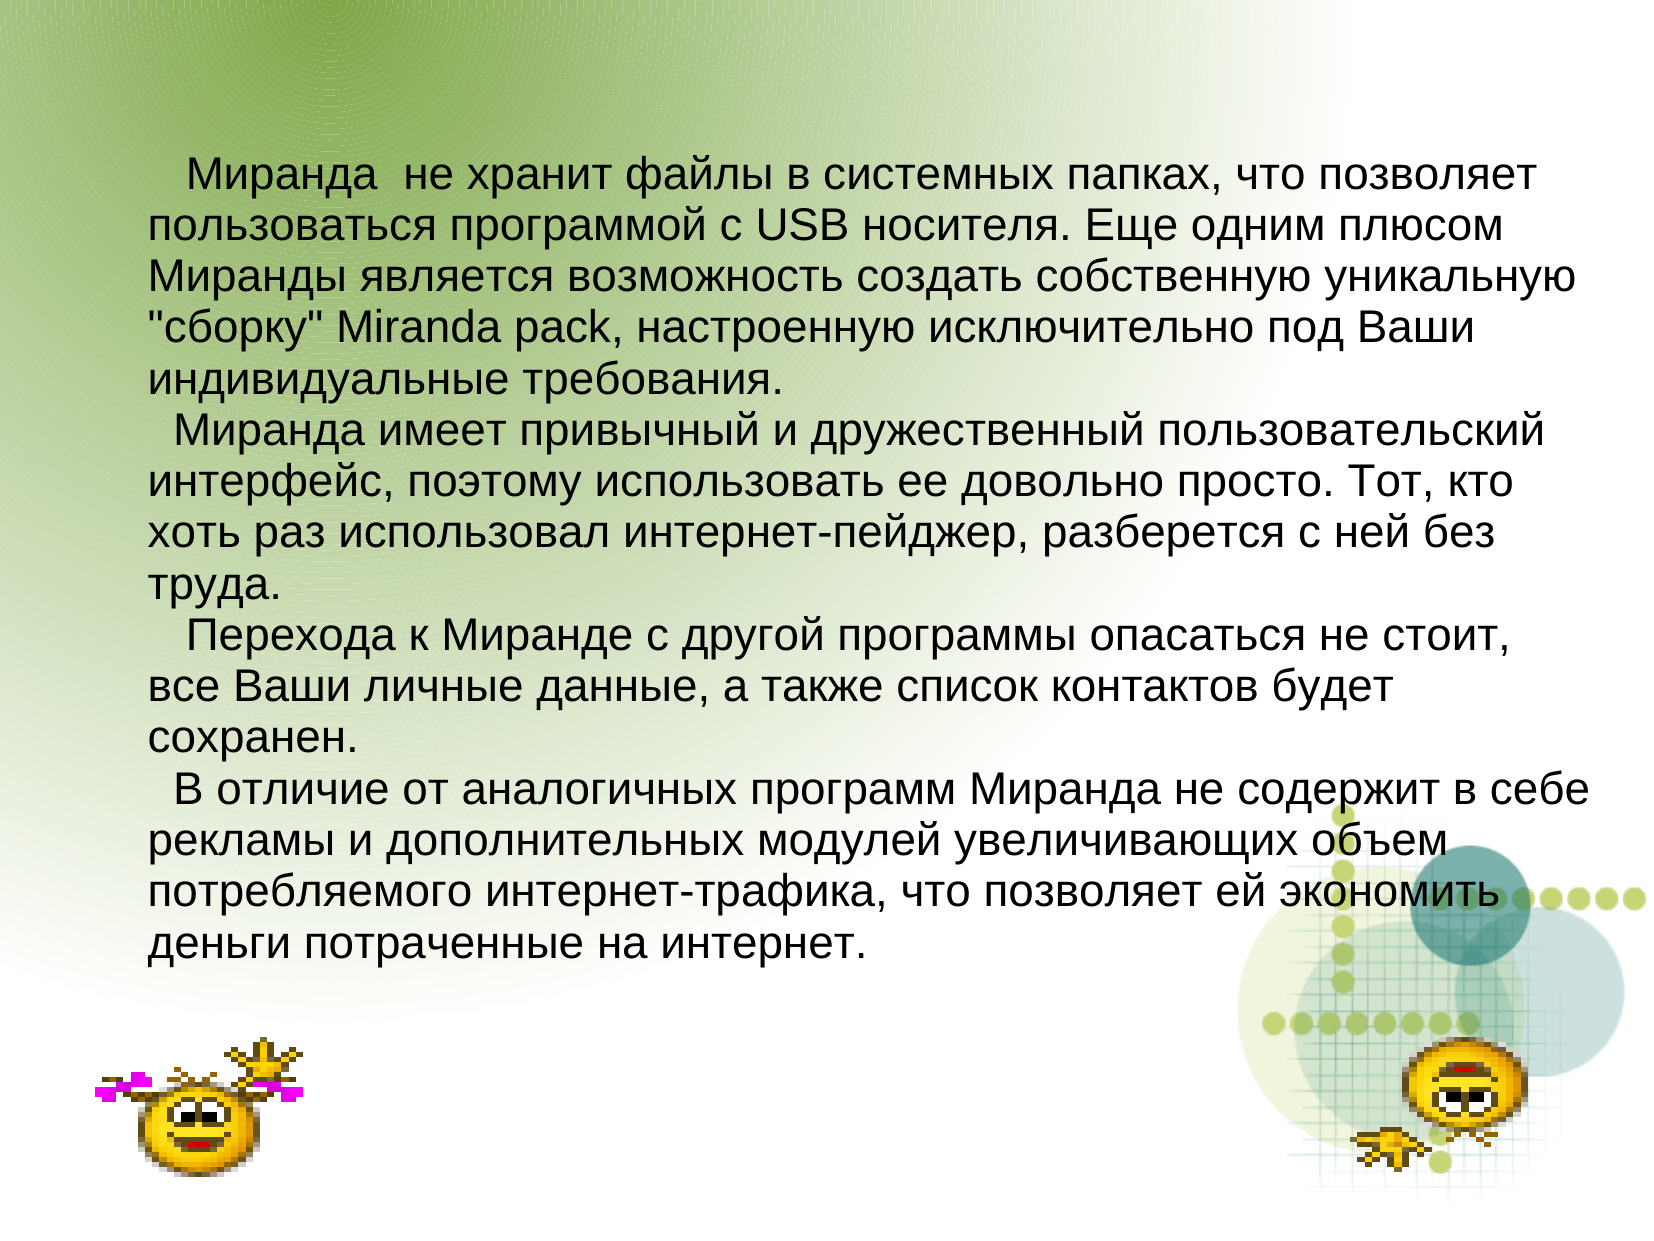

Миранда не хранит файлы в системных папках, что позволяет пользоваться программой с USB носителя. Еще одним плюсом Миранды является возможность создать собственную уникальную "сборку" Miranda pack, настроенную исключительно под Ваши индивидуальные требования.
 Миранда имеет привычный и дружественный пользовательский интерфейс, поэтому использовать ее довольно просто. Тот, кто хоть раз использовал интернет-пейджер, разберется с ней без труда.
 Перехода к Миранде с другой программы опасаться не стоит, все Ваши личные данные, а также список контактов будет сохранен.
 В отличие от аналогичных программ Миранда не содержит в себе рекламы и дополнительных модулей увеличивающих объем потребляемого интернет-трафика, что позволяет ей экономить деньги потраченные на интернет.